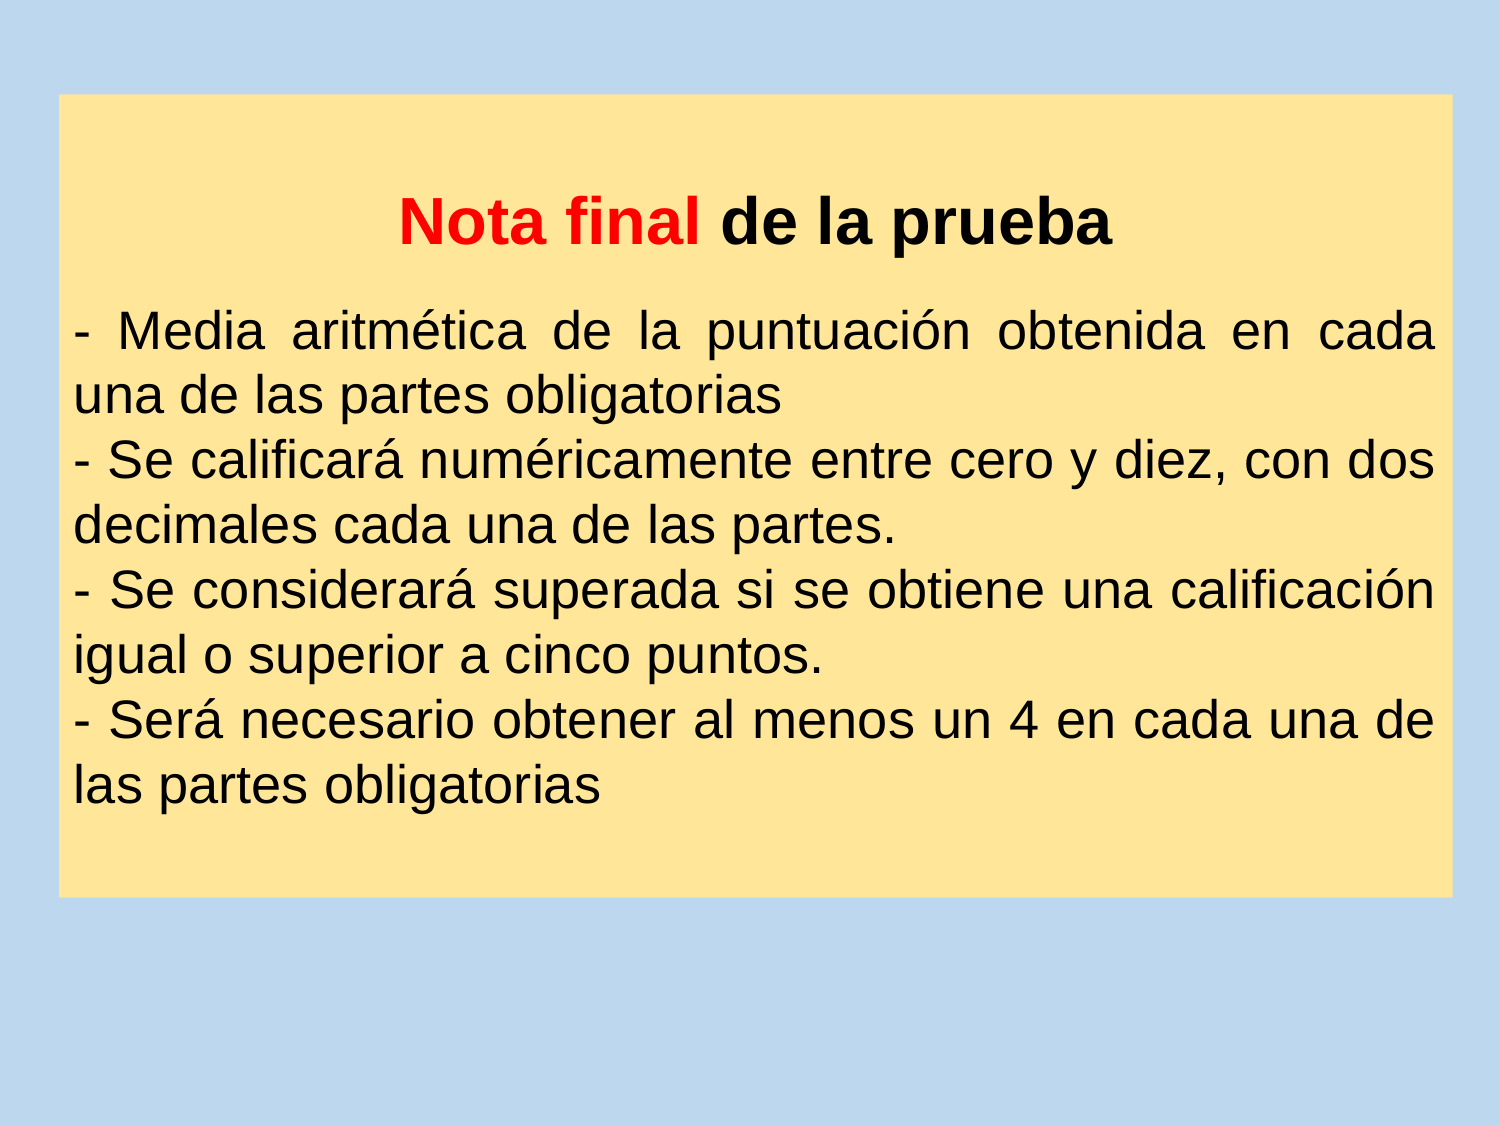

Nota final de la prueba
- Media aritmética de la puntuación obtenida en cada una de las partes obligatorias
- Se calificará numéricamente entre cero y diez, con dos decimales cada una de las partes.
- Se considerará superada si se obtiene una calificación igual o superior a cinco puntos.
- Será necesario obtener al menos un 4 en cada una de las partes obligatorias